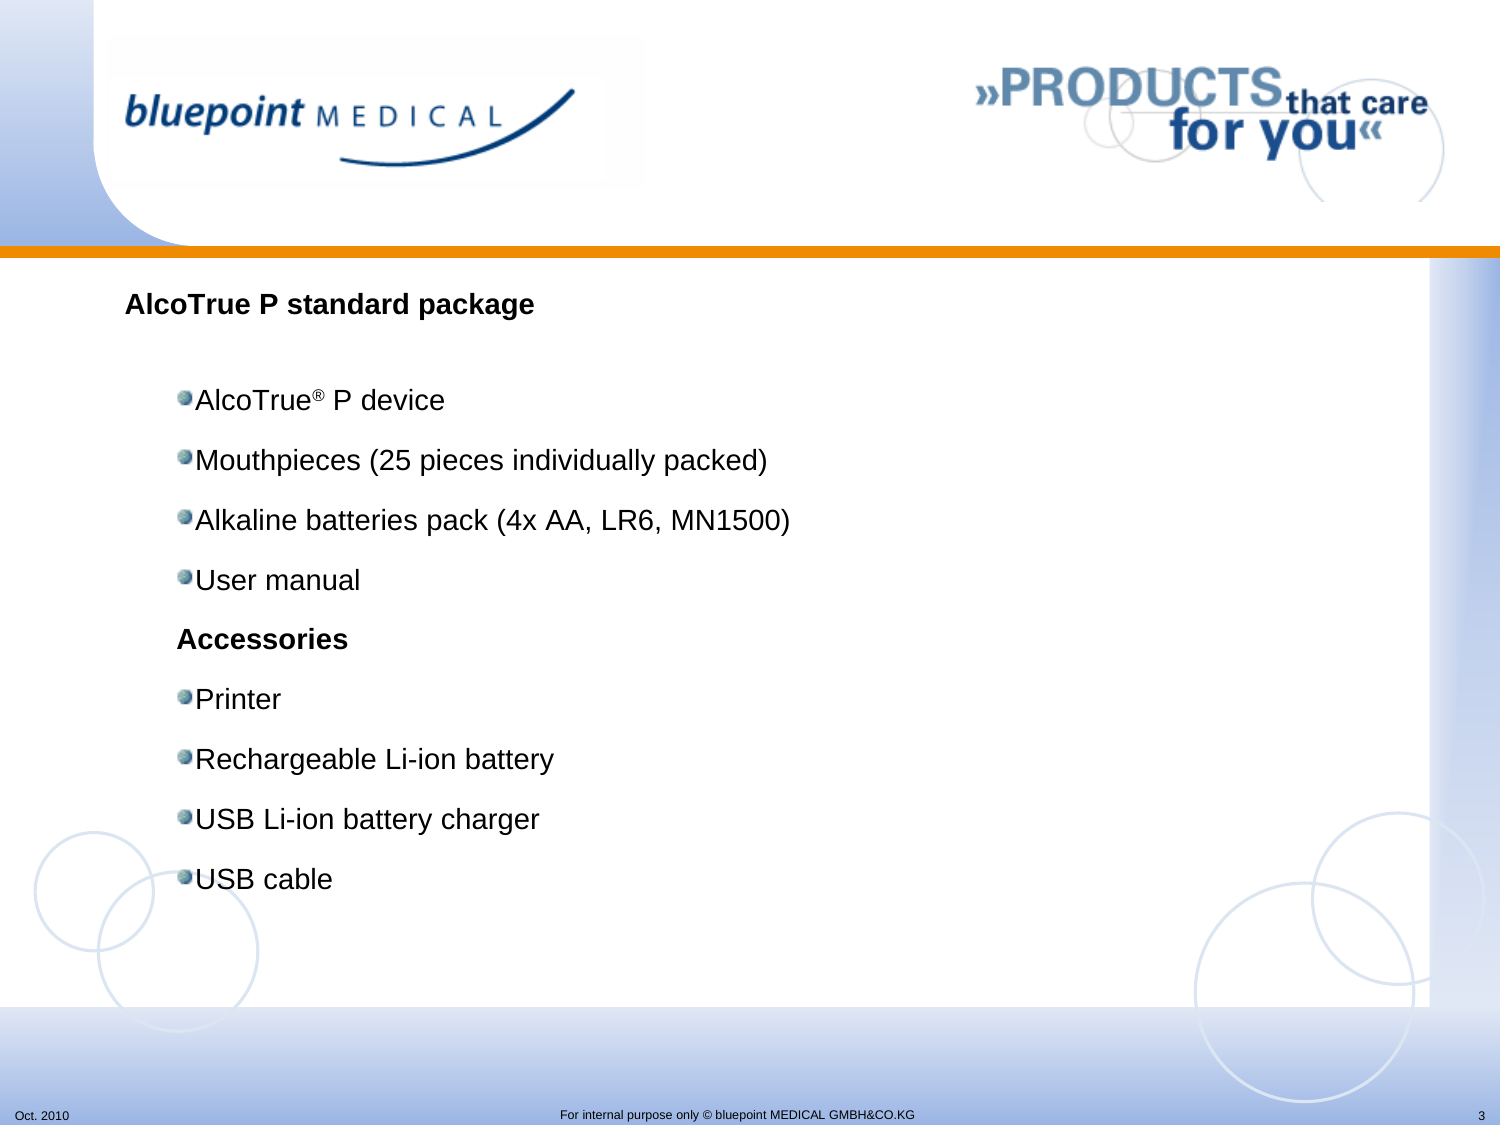

AlcoTrue P standard package
AlcoTrue® P device
Mouthpieces (25 pieces individually packed)
Alkaline batteries pack (4x AA, LR6, MN1500)
User manual
Accessories
Printer
Rechargeable Li-ion battery
USB Li-ion battery charger
USB cable